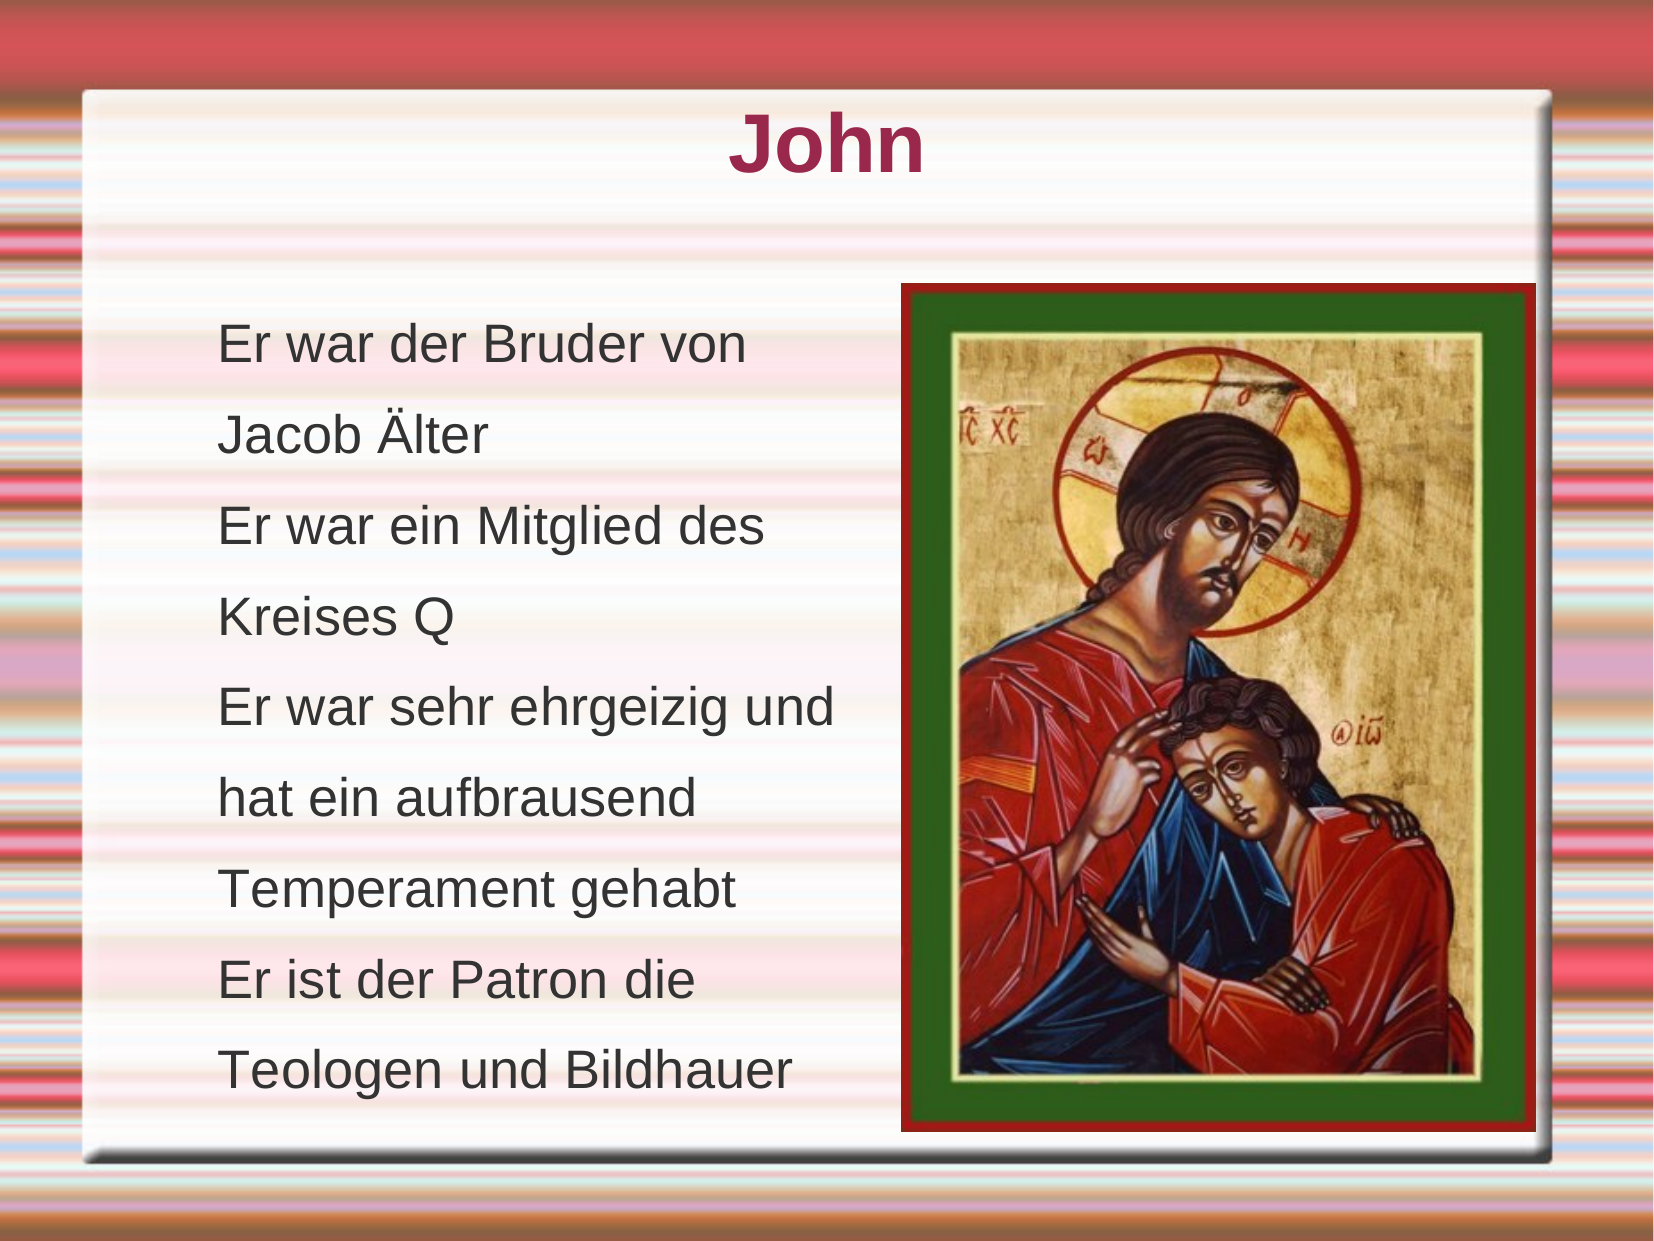

# John
Er war der Bruder von Jacob Älter
Er war ein Mitglied des Kreises Q
Er war sehr ehrgeizig und hat ein aufbrausend Temperament gehabt
Er ist der Patron die Teologen und Bildhauer